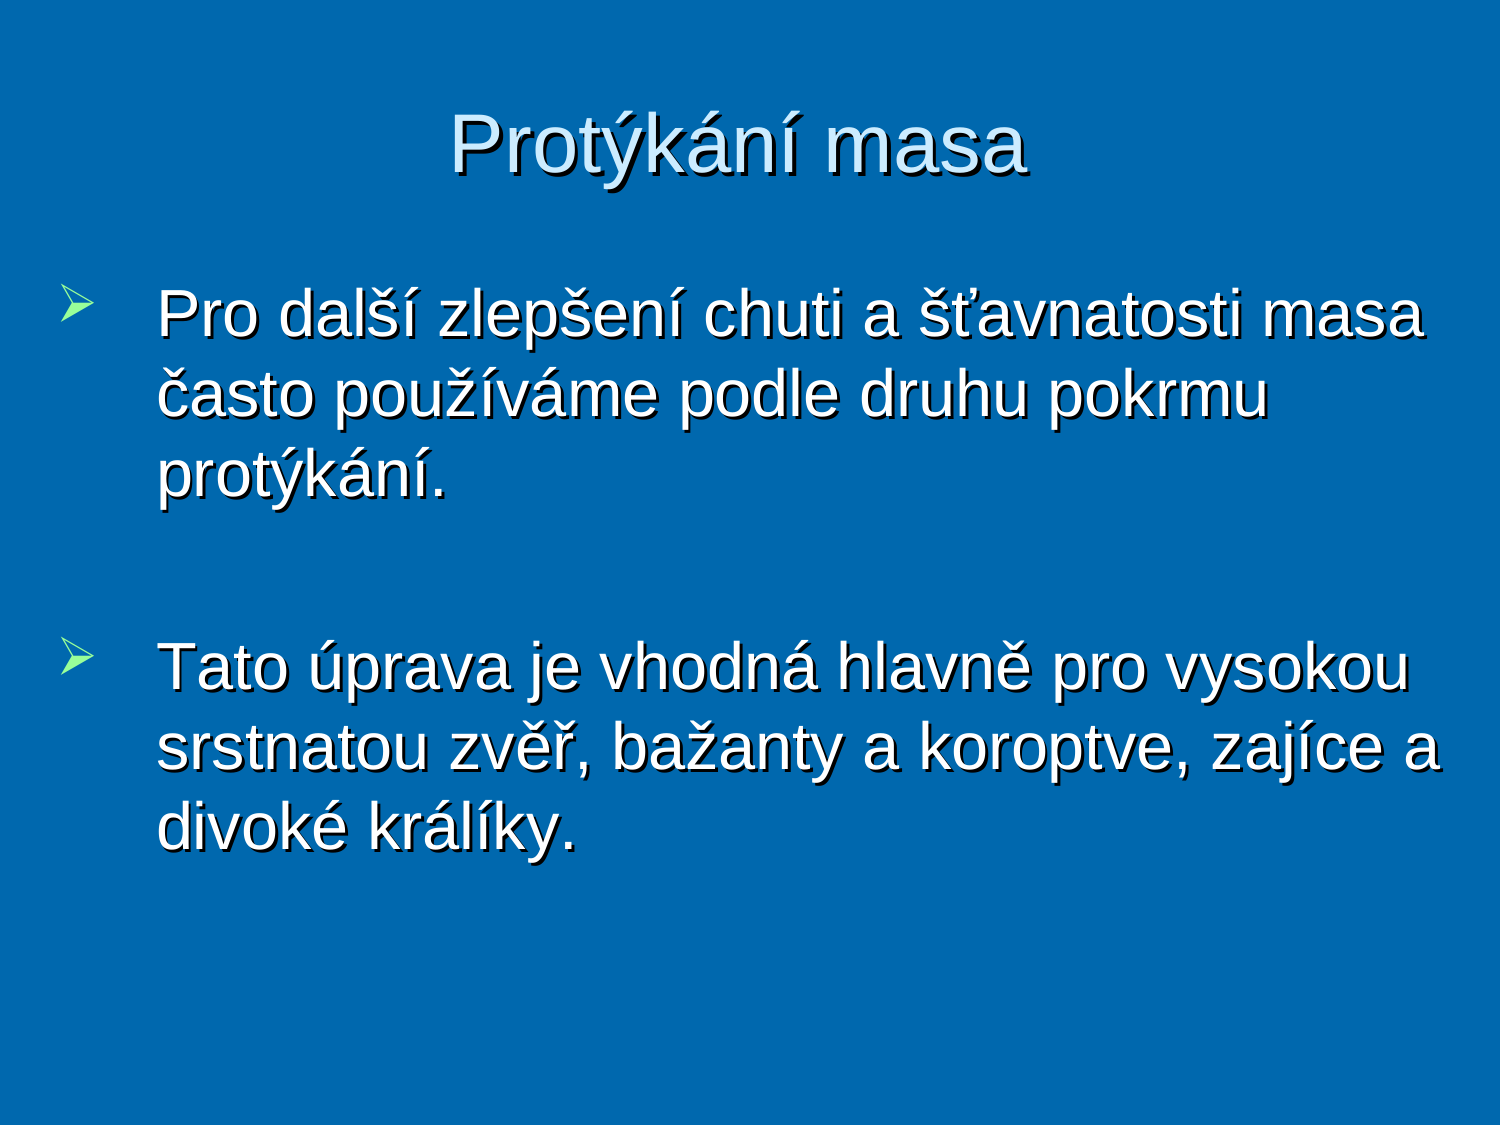

# Protýkání masa
Pro další zlepšení chuti a šťavnatosti masa často používáme podle druhu pokrmu protýkání.
Tato úprava je vhodná hlavně pro vysokou srstnatou zvěř, bažanty a koroptve, zajíce a divoké králíky.